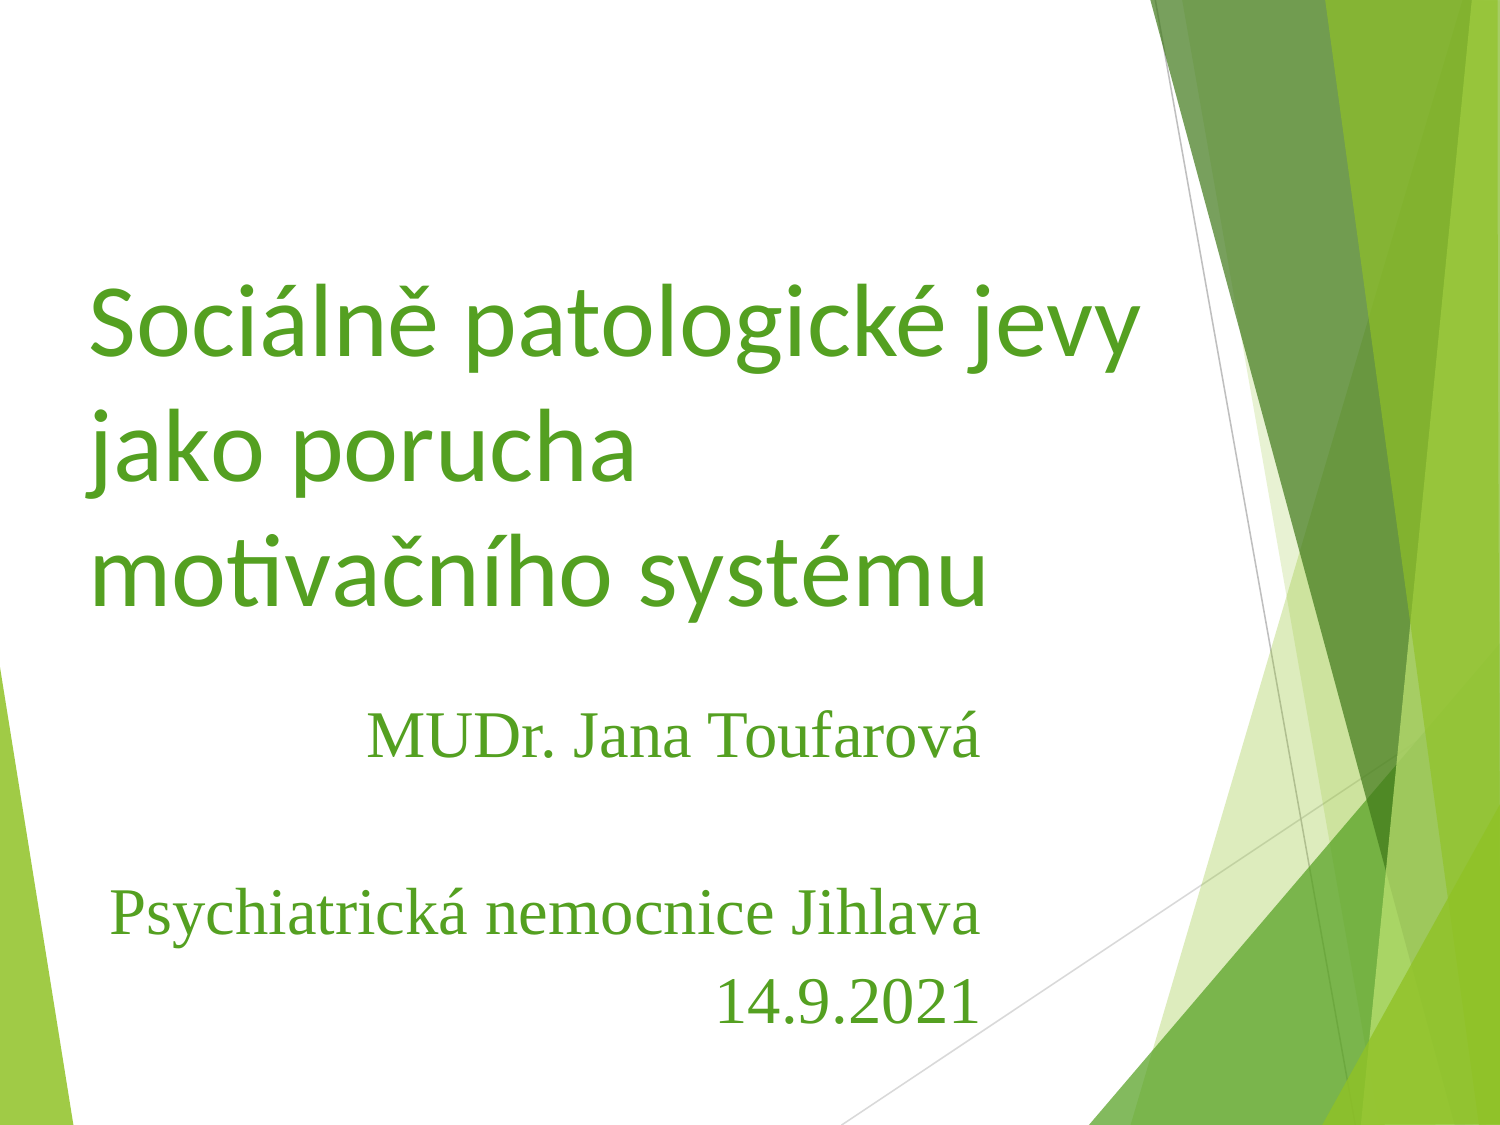

Sociálně patologické jevy jako porucha motivačního systému
 MUDr. Jana Toufarová
Psychiatrická nemocnice Jihlava
14.9.2021